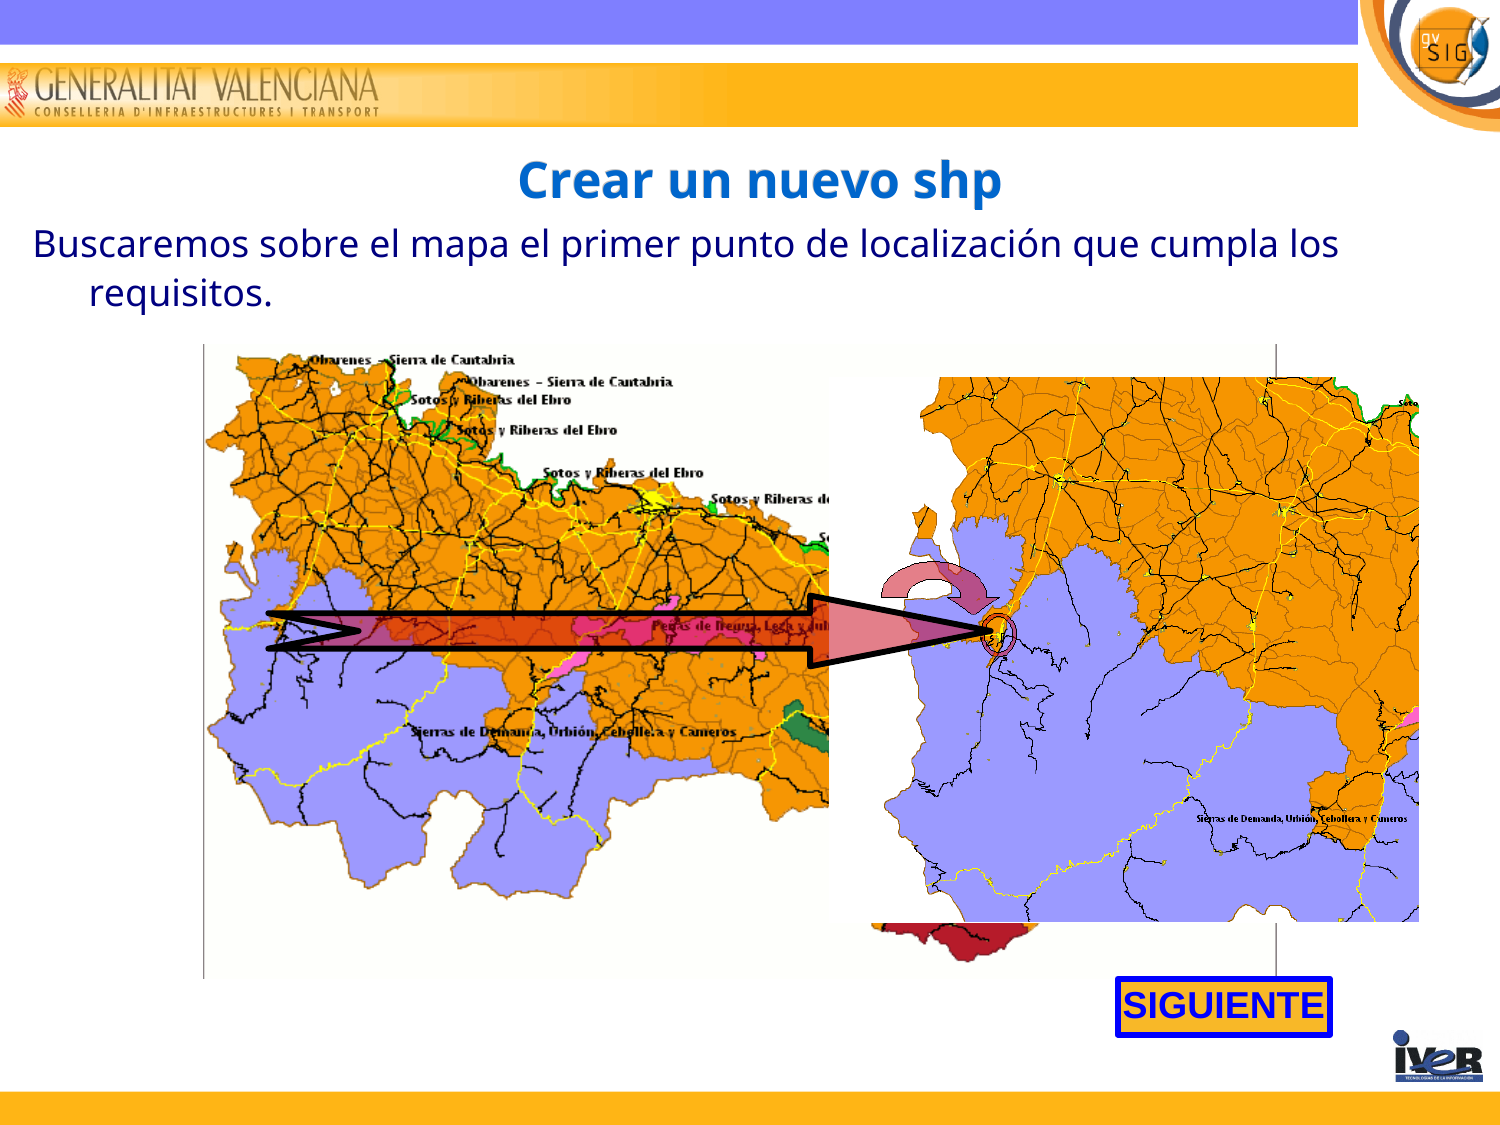

# Crear un nuevo shp
Buscaremos sobre el mapa el primer punto de localización que cumpla los requisitos.
SIGUIENTE